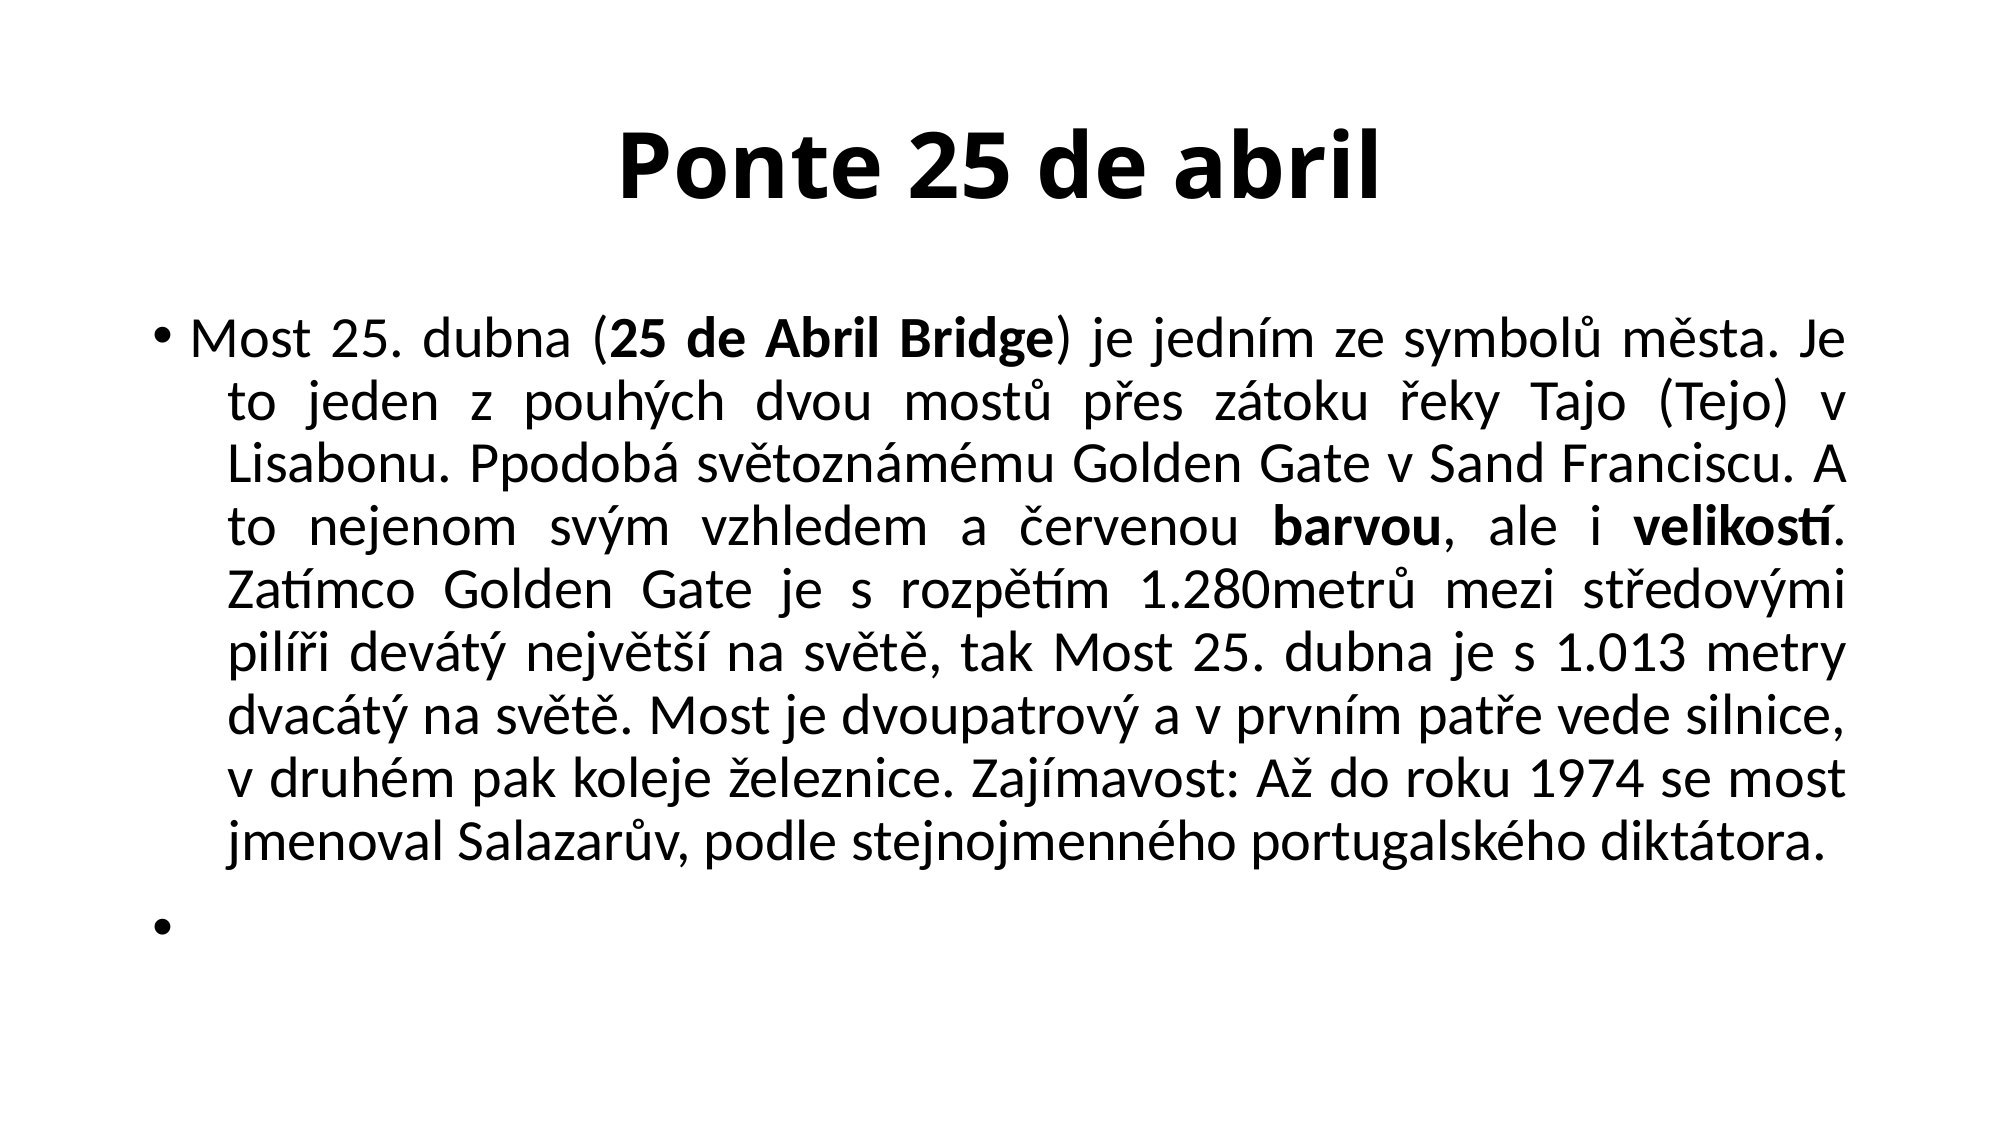

# Ponte 25 de abril
Most 25. dubna (25 de Abril Bridge) je jedním ze symbolů města. Je to jeden z pouhých dvou mostů přes zátoku řeky Tajo (Tejo) v Lisabonu. Ppodobá světoznámému Golden Gate v Sand Franciscu. A to nejenom svým vzhledem a červenou barvou, ale i velikostí. Zatímco Golden Gate je s rozpětím 1.280metrů mezi středovými pilíři devátý největší na světě, tak Most 25. dubna je s 1.013 metry dvacátý na světě. Most je dvoupatrový a v prvním patře vede silnice, v druhém pak koleje železnice. Zajímavost: Až do roku 1974 se most jmenoval Salazarův, podle stejnojmenného portugalského diktátora.